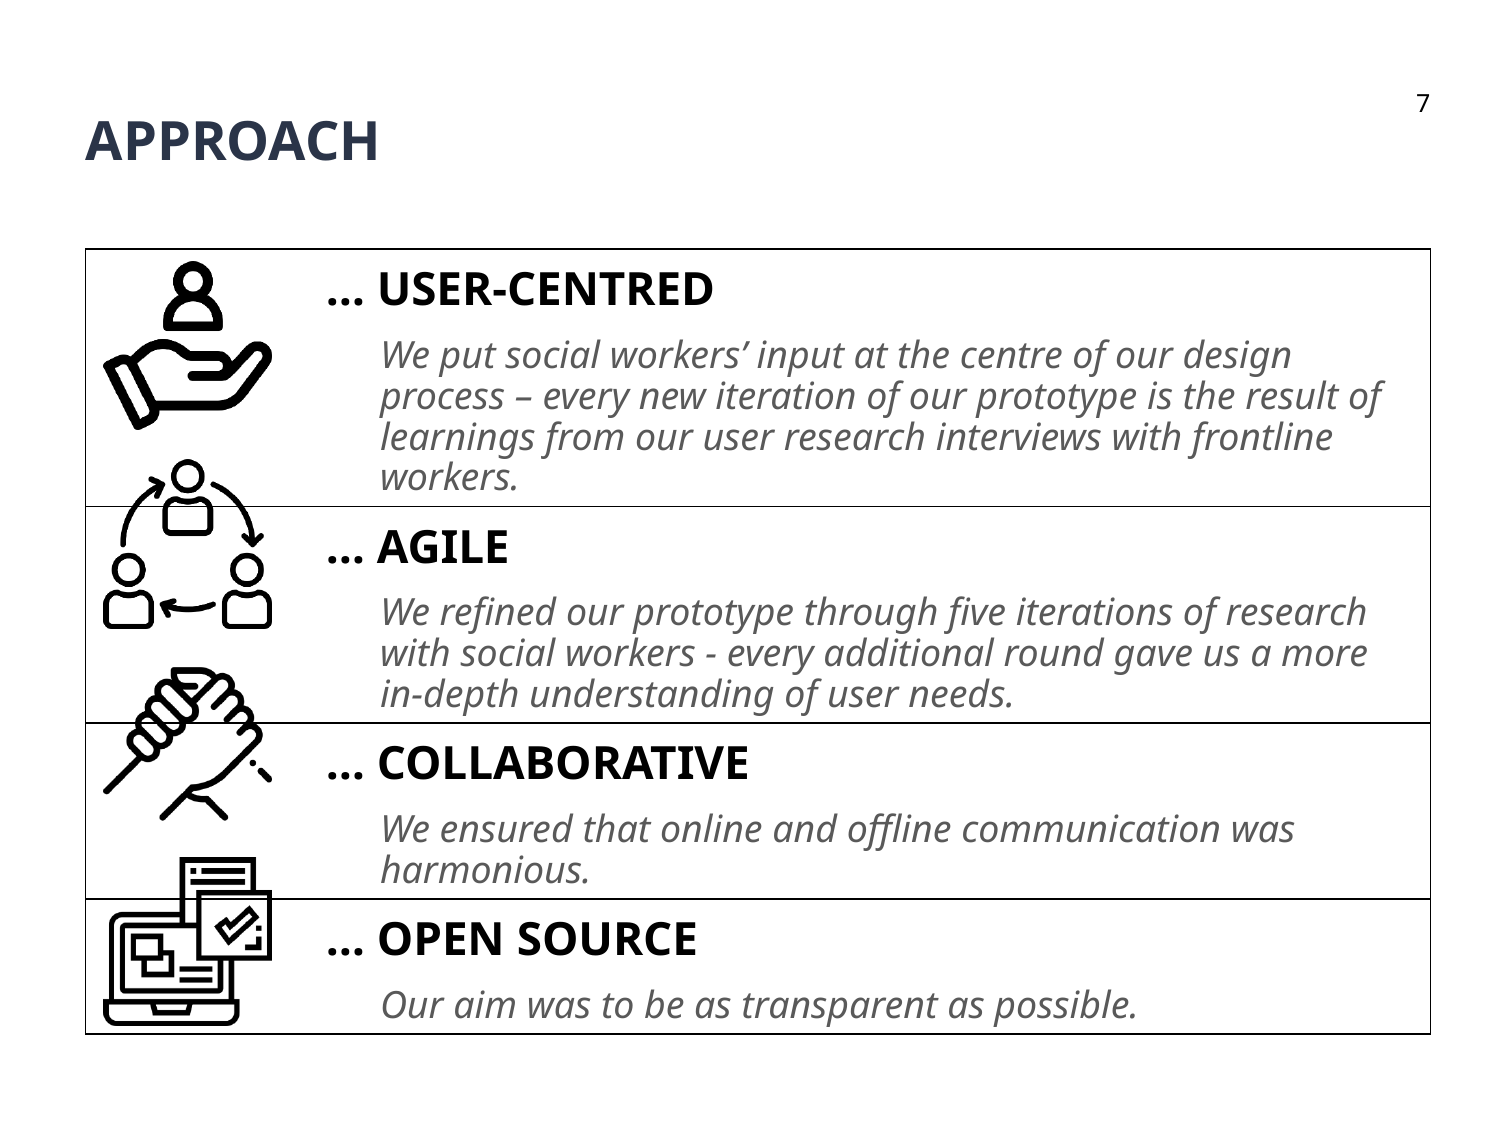

APPROACH
| … USER-CENTRED We put social workers’ input at the centre of our design process – every new iteration of our prototype is the result of learnings from our user research interviews with frontline workers. |
| --- |
| … AGILE We refined our prototype through five iterations of research with social workers - every additional round gave us a more in-depth understanding of user needs. |
| … COLLABORATIVE We ensured that online and offline communication was harmonious. |
| … OPEN SOURCE Our aim was to be as transparent as possible. |